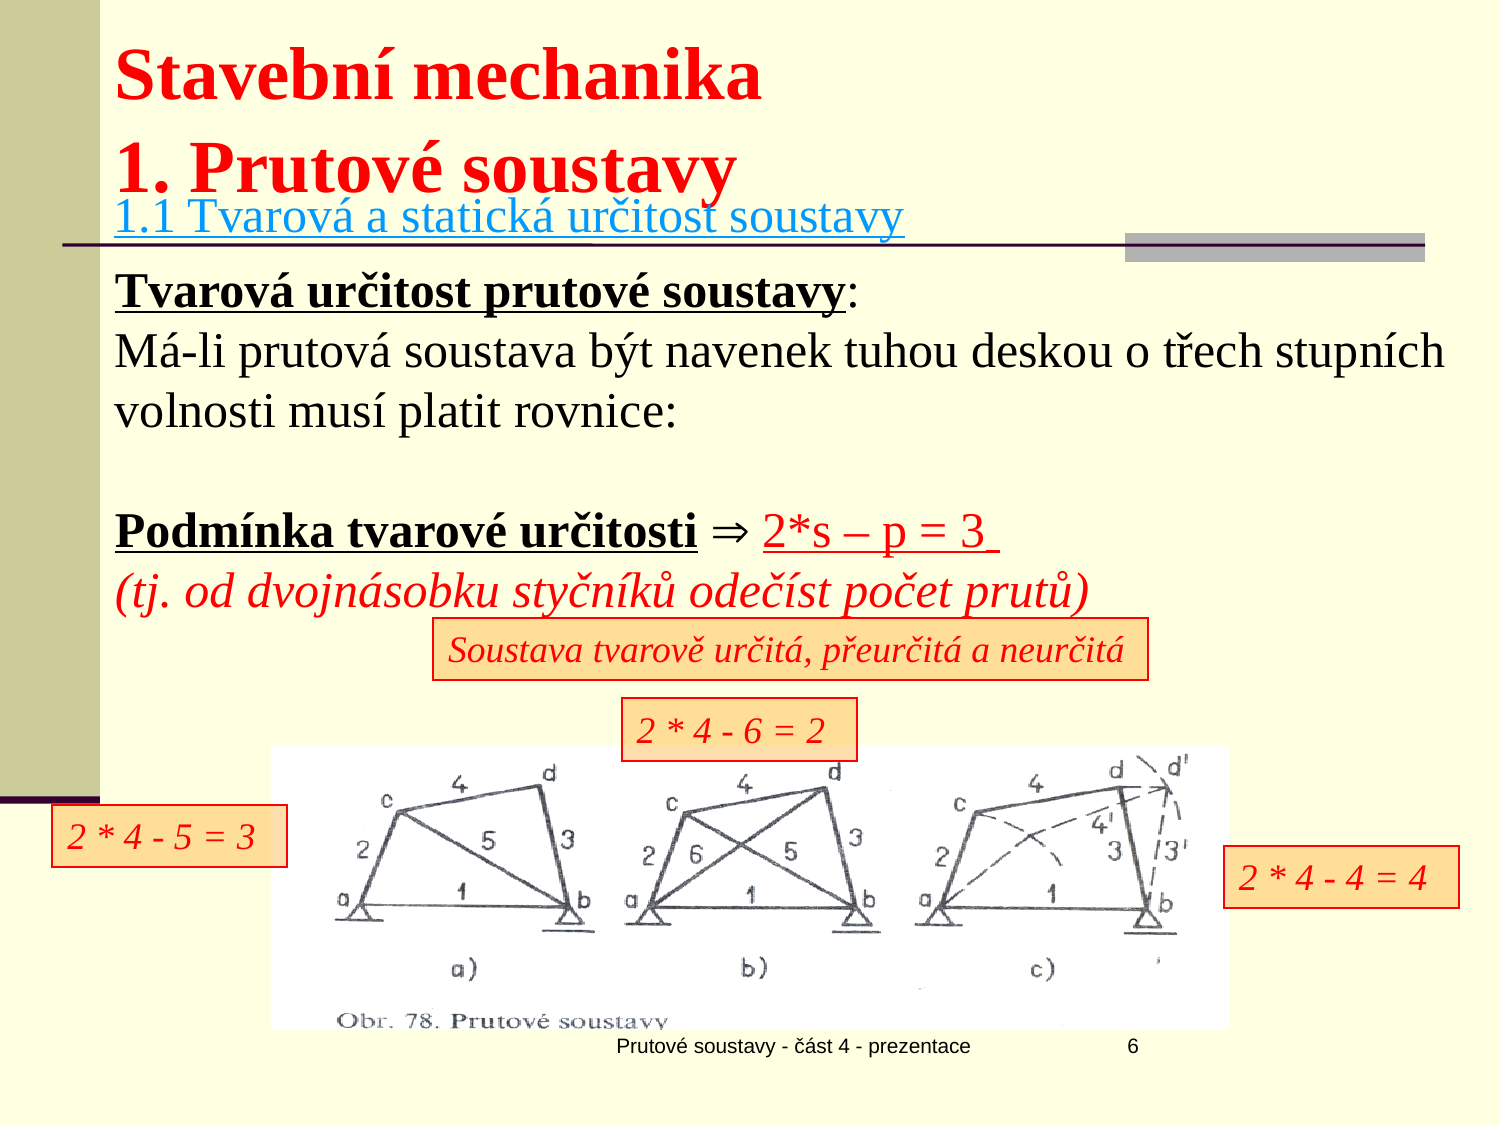

Stavební mechanika
1. Prutové soustavy
1.1 Tvarová a statická určitost soustavy
Tvarová určitost prutové soustavy:
Má-li prutová soustava být navenek tuhou deskou o třech stupních volnosti musí platit rovnice:
Podmínka tvarové určitosti  2*s – p = 3
(tj. od dvojnásobku styčníků odečíst počet prutů)
Soustava tvarově určitá, přeurčitá a neurčitá
2 * 4 - 6 = 2
2 * 4 - 5 = 3
2 * 4 - 4 = 4
Prutové soustavy - část 4 - prezentace